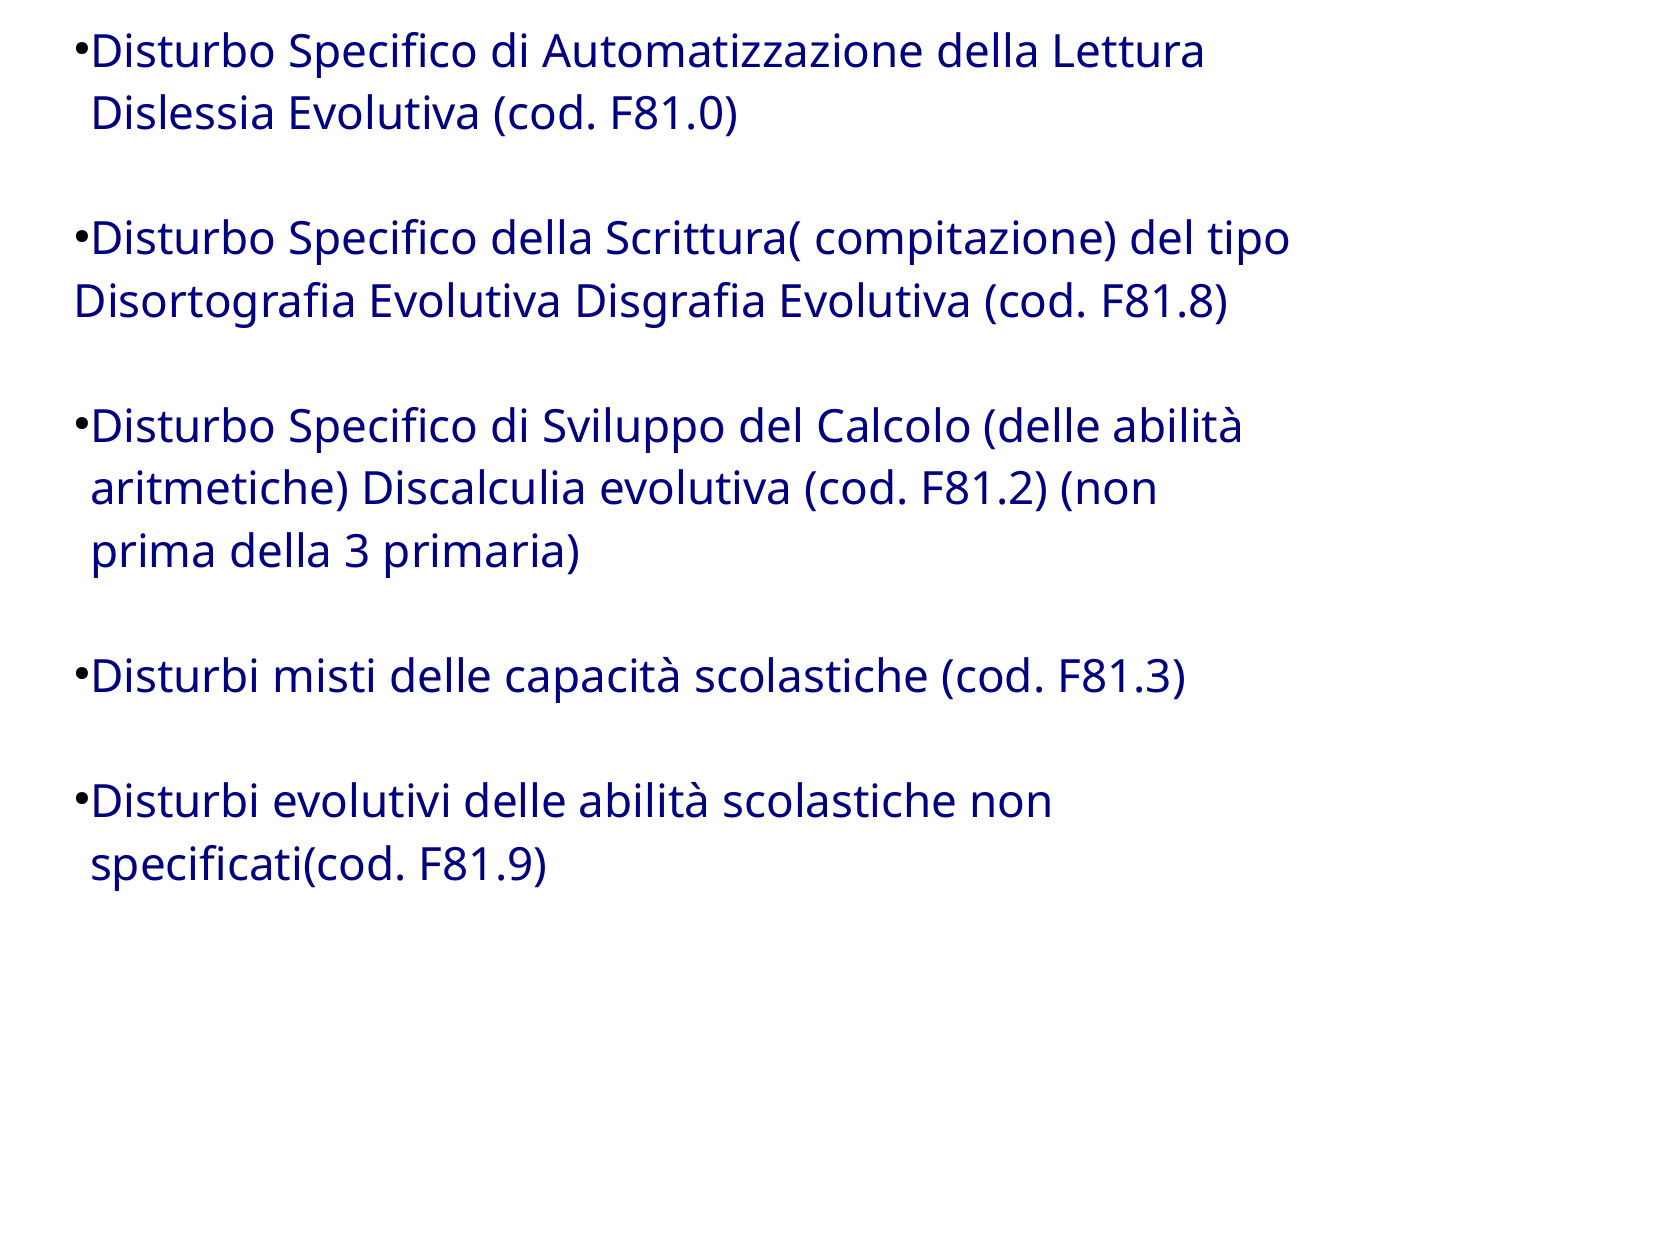

Disturbo Specifico di Automatizzazione della Lettura
Dislessia Evolutiva (cod. F81.0)
Disturbo Specifico della Scrittura( compitazione) del tipo Disortografia Evolutiva Disgrafia Evolutiva (cod. F81.8)
Disturbo Specifico di Sviluppo del Calcolo (delle abilità
aritmetiche) Discalculia evolutiva (cod. F81.2) (non
prima della 3 primaria)
Disturbi misti delle capacità scolastiche (cod. F81.3)
Disturbi evolutivi delle abilità scolastiche non
specificati(cod. F81.9)